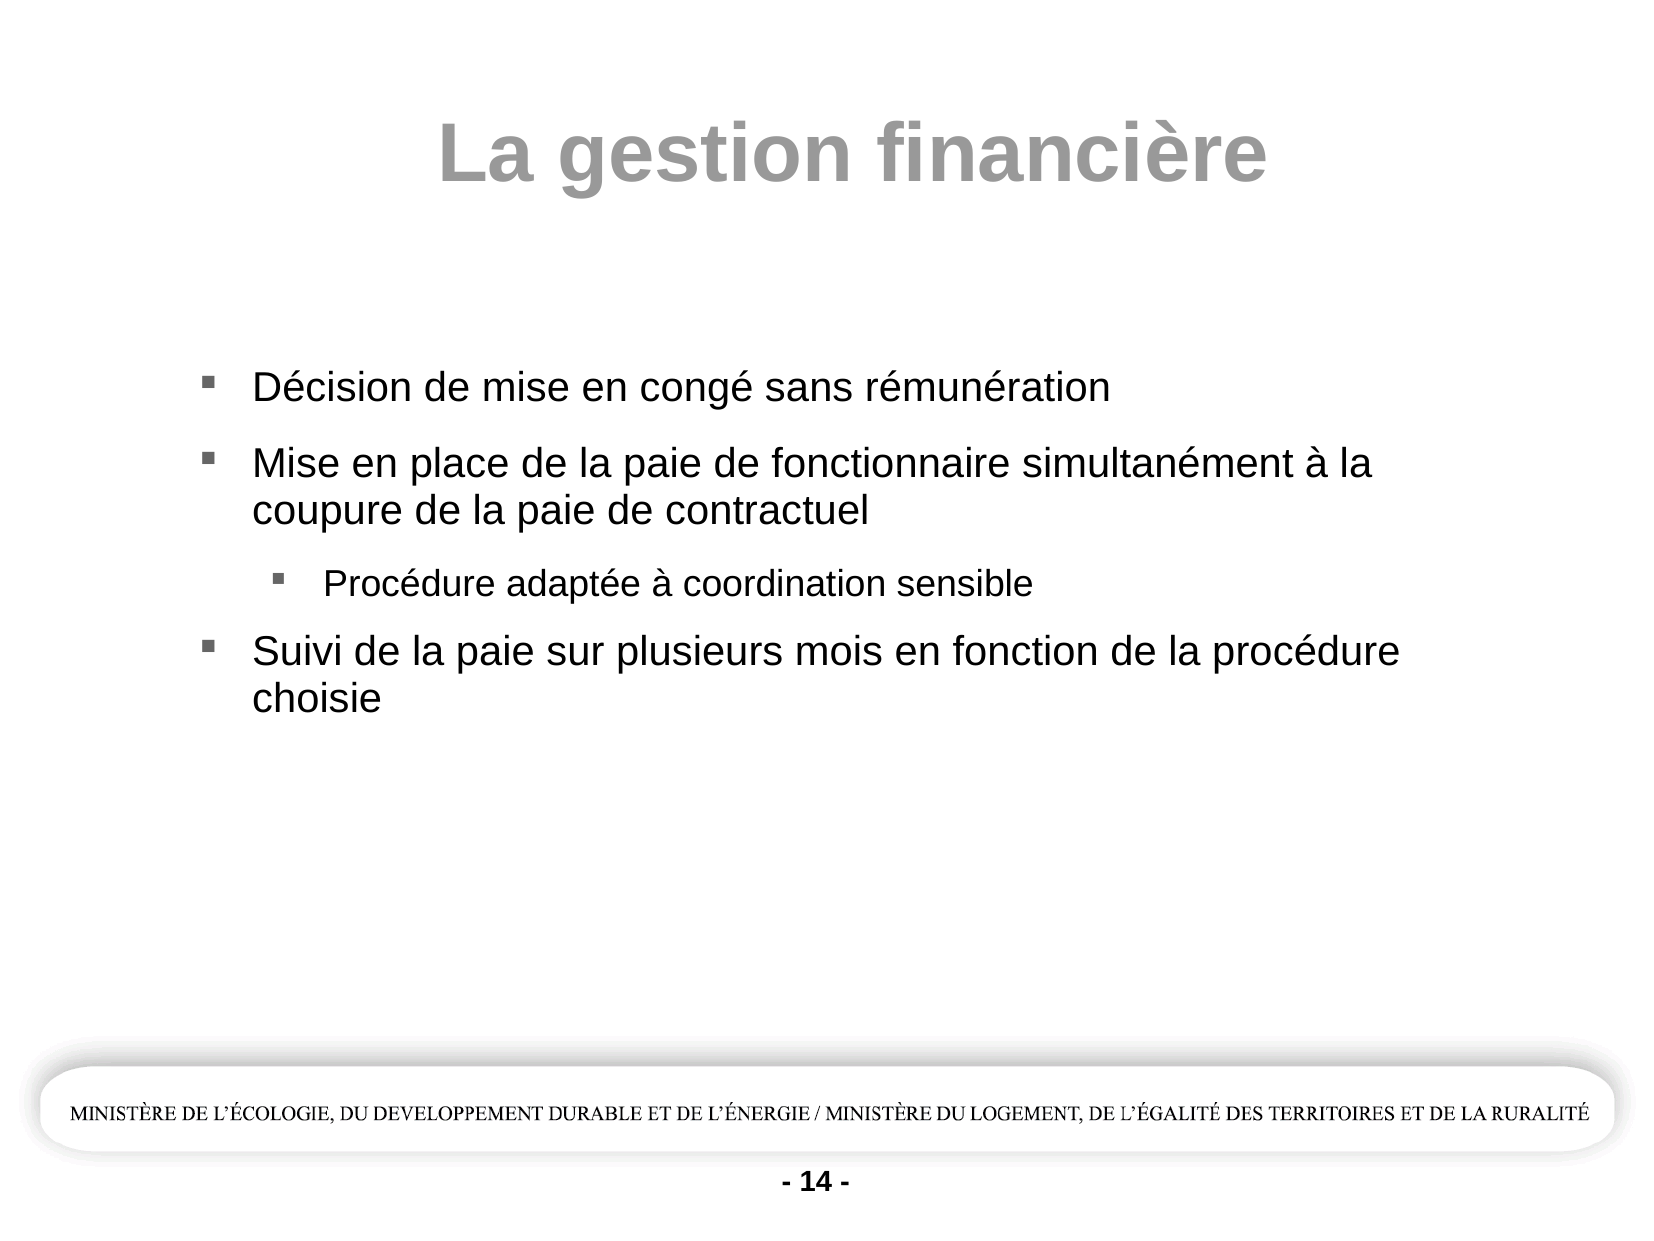

# La gestion financière
Décision de mise en congé sans rémunération
Mise en place de la paie de fonctionnaire simultanément à la coupure de la paie de contractuel
Procédure adaptée à coordination sensible
Suivi de la paie sur plusieurs mois en fonction de la procédure choisie